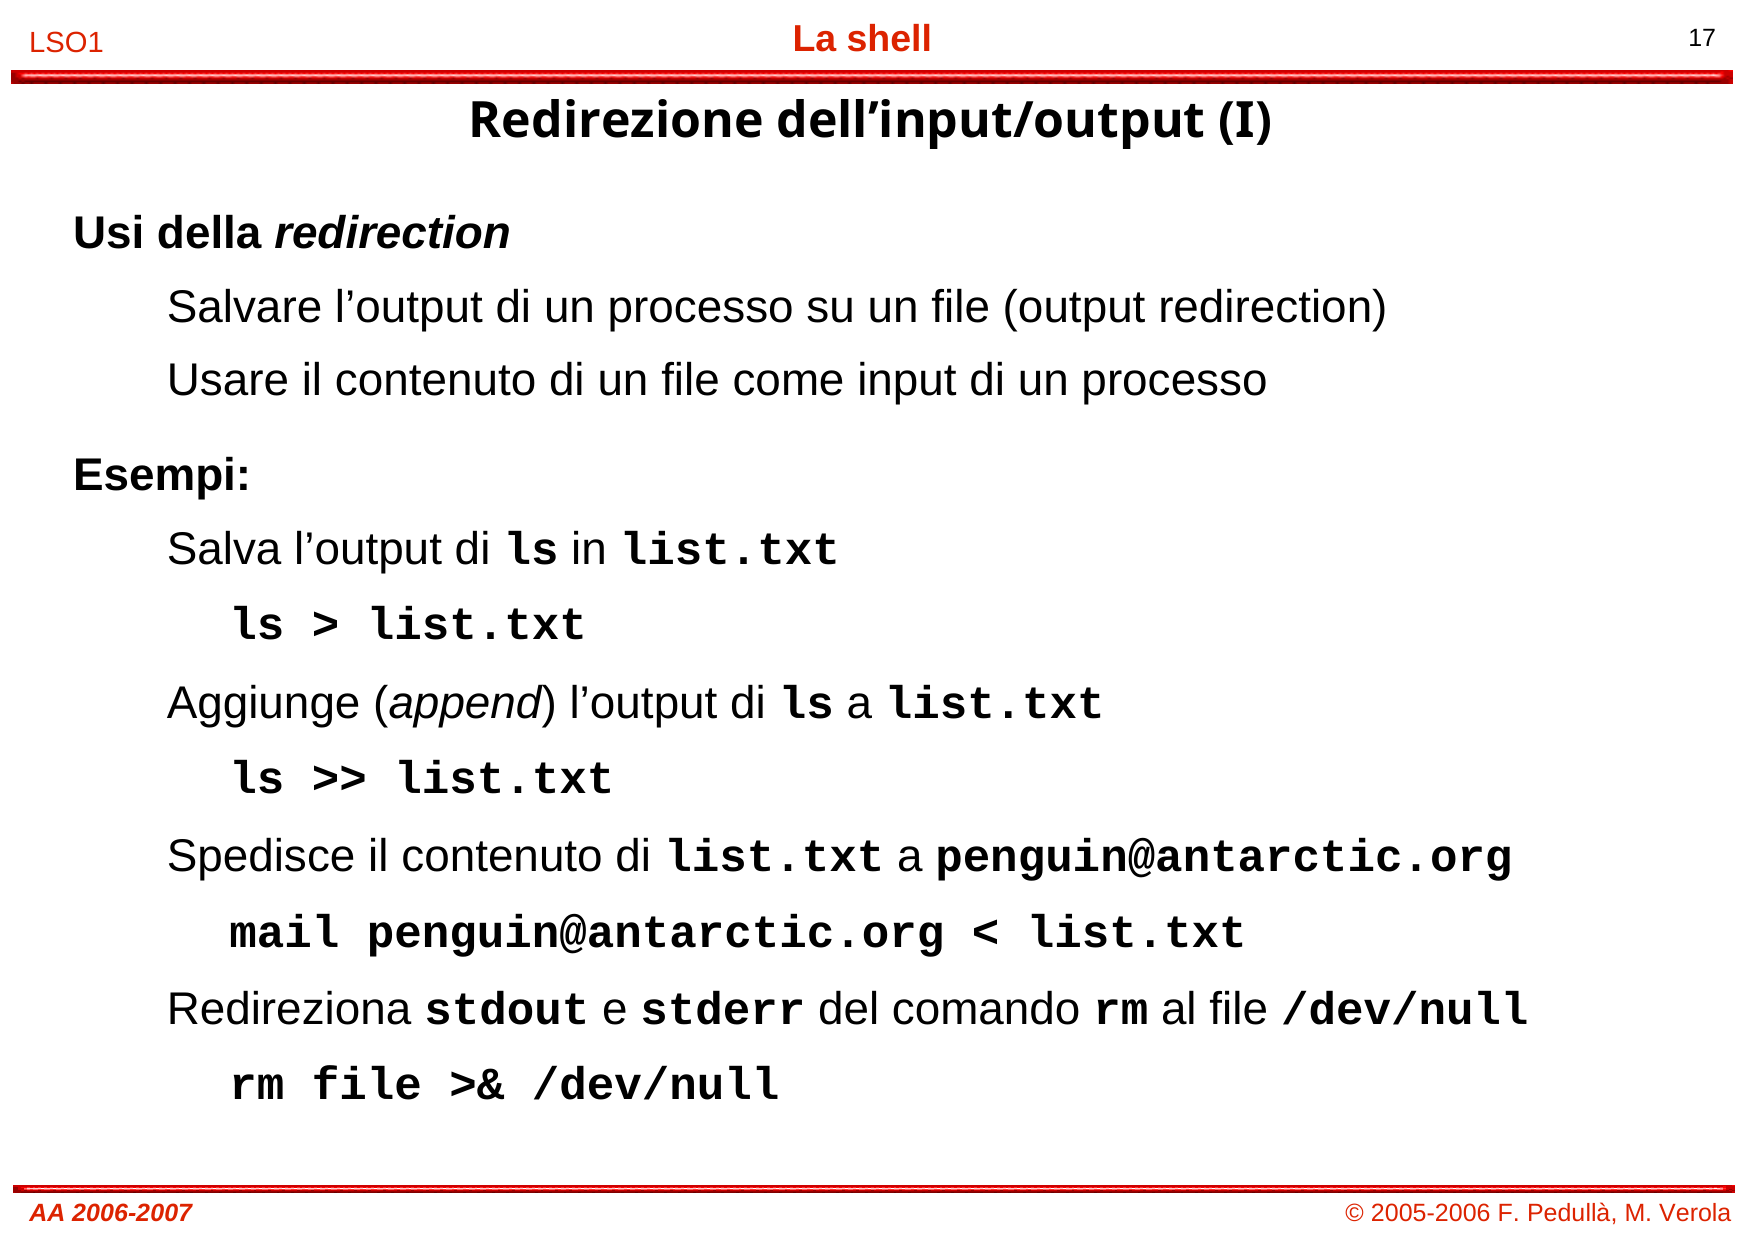

# Redirezione dell’input/output (I)
Usi della redirection
Salvare l’output di un processo su un file (output redirection)
Usare il contenuto di un file come input di un processo
Esempi:
Salva l’output di ls in list.txt
	ls > list.txt
Aggiunge (append) l’output di ls a list.txt
	ls >> list.txt
Spedisce il contenuto di list.txt a penguin@antarctic.org
	mail penguin@antarctic.org < list.txt
Redireziona stdout e stderr del comando rm al file /dev/null
	rm file >& /dev/null